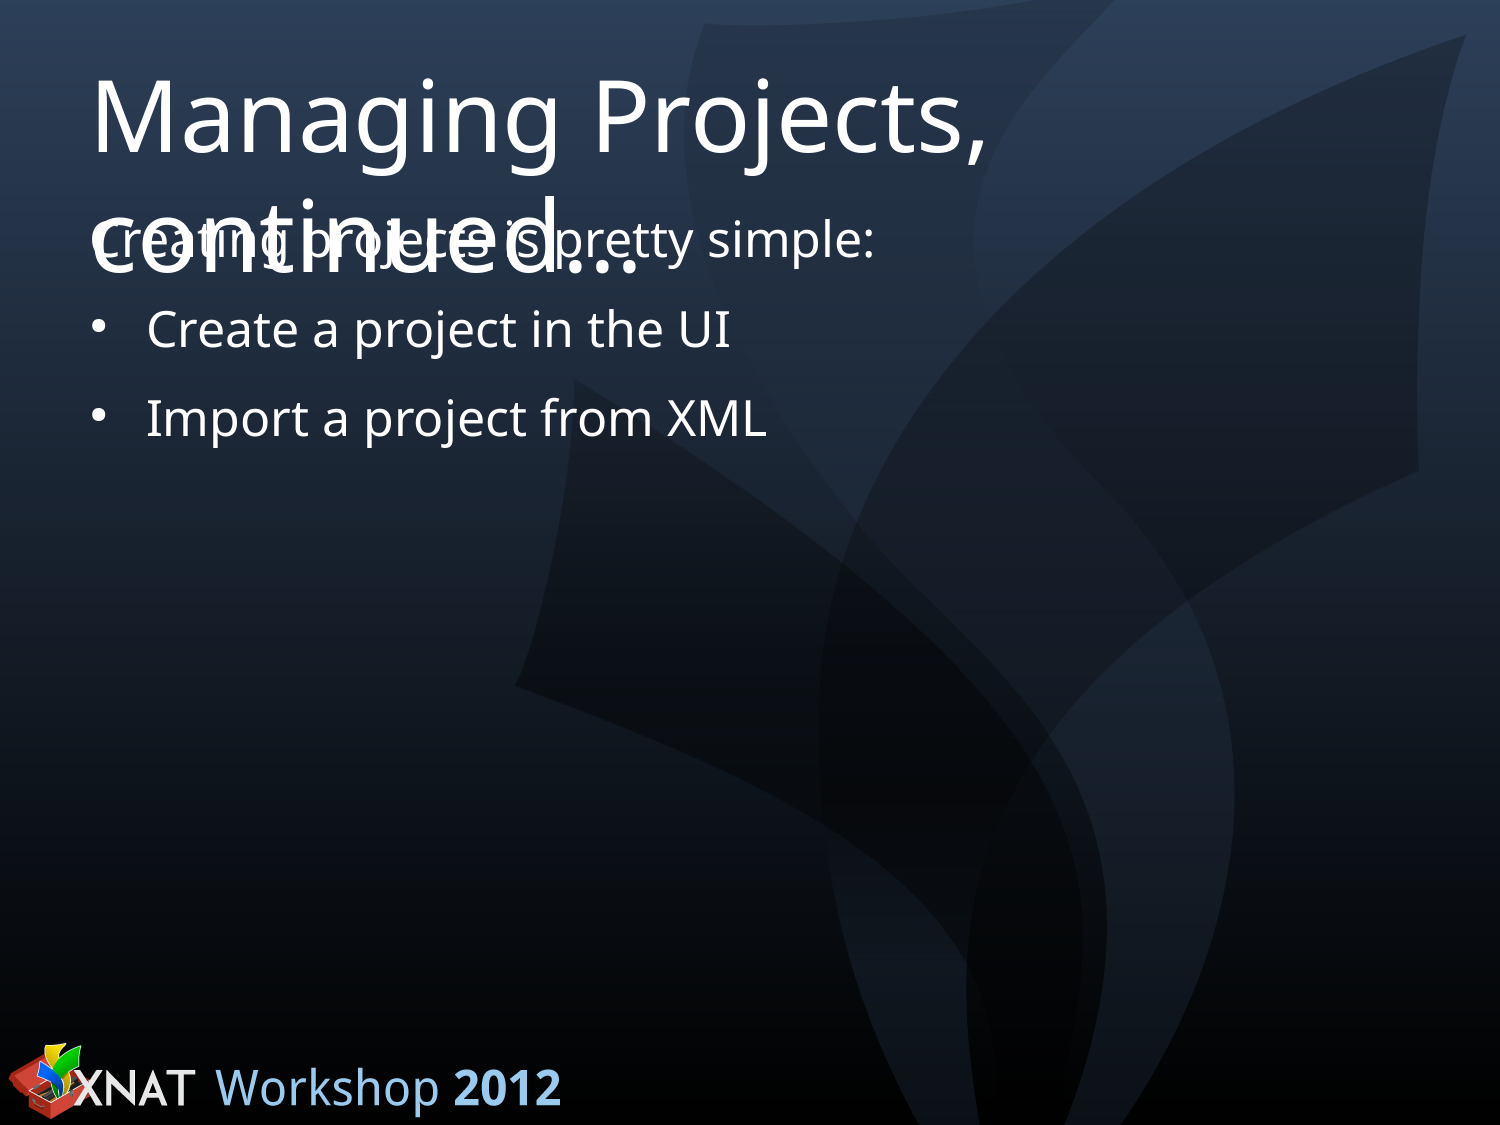

# Managing Projects, continued...
Creating projects is pretty simple:
Create a project in the UI
Import a project from XML